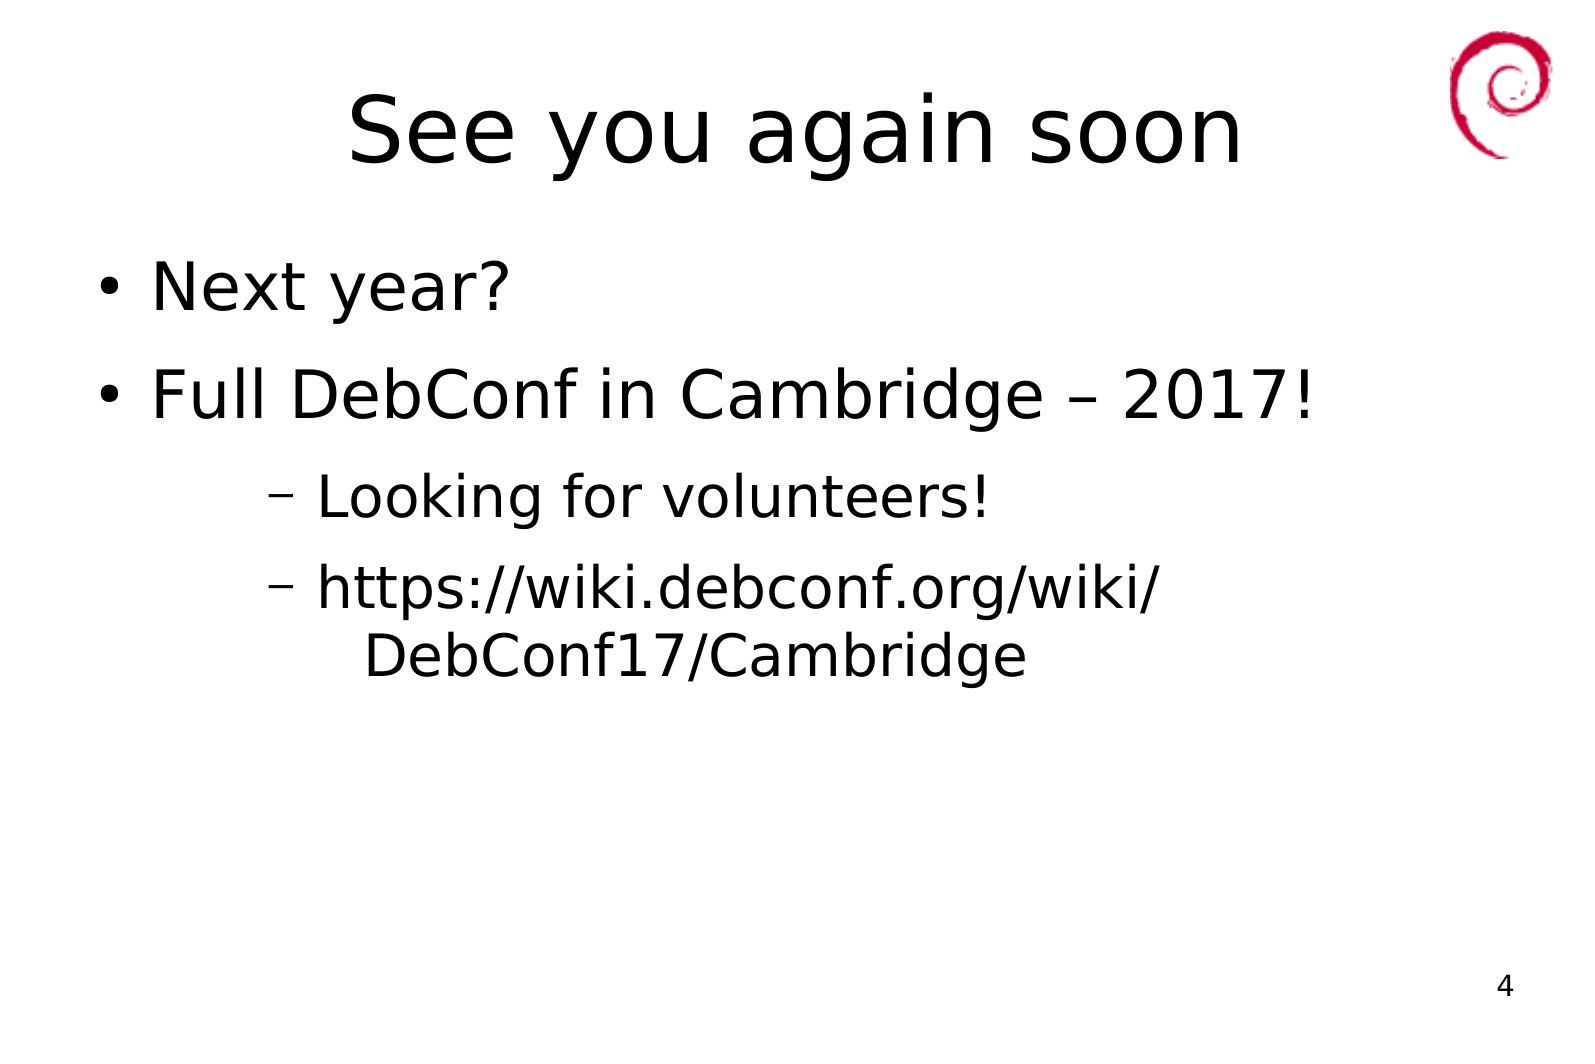

# See you again soon
Next year?
Full DebConf in Cambridge – 2017!
Looking for volunteers!
https://wiki.debconf.org/wiki/DebConf17/Cambridge
4